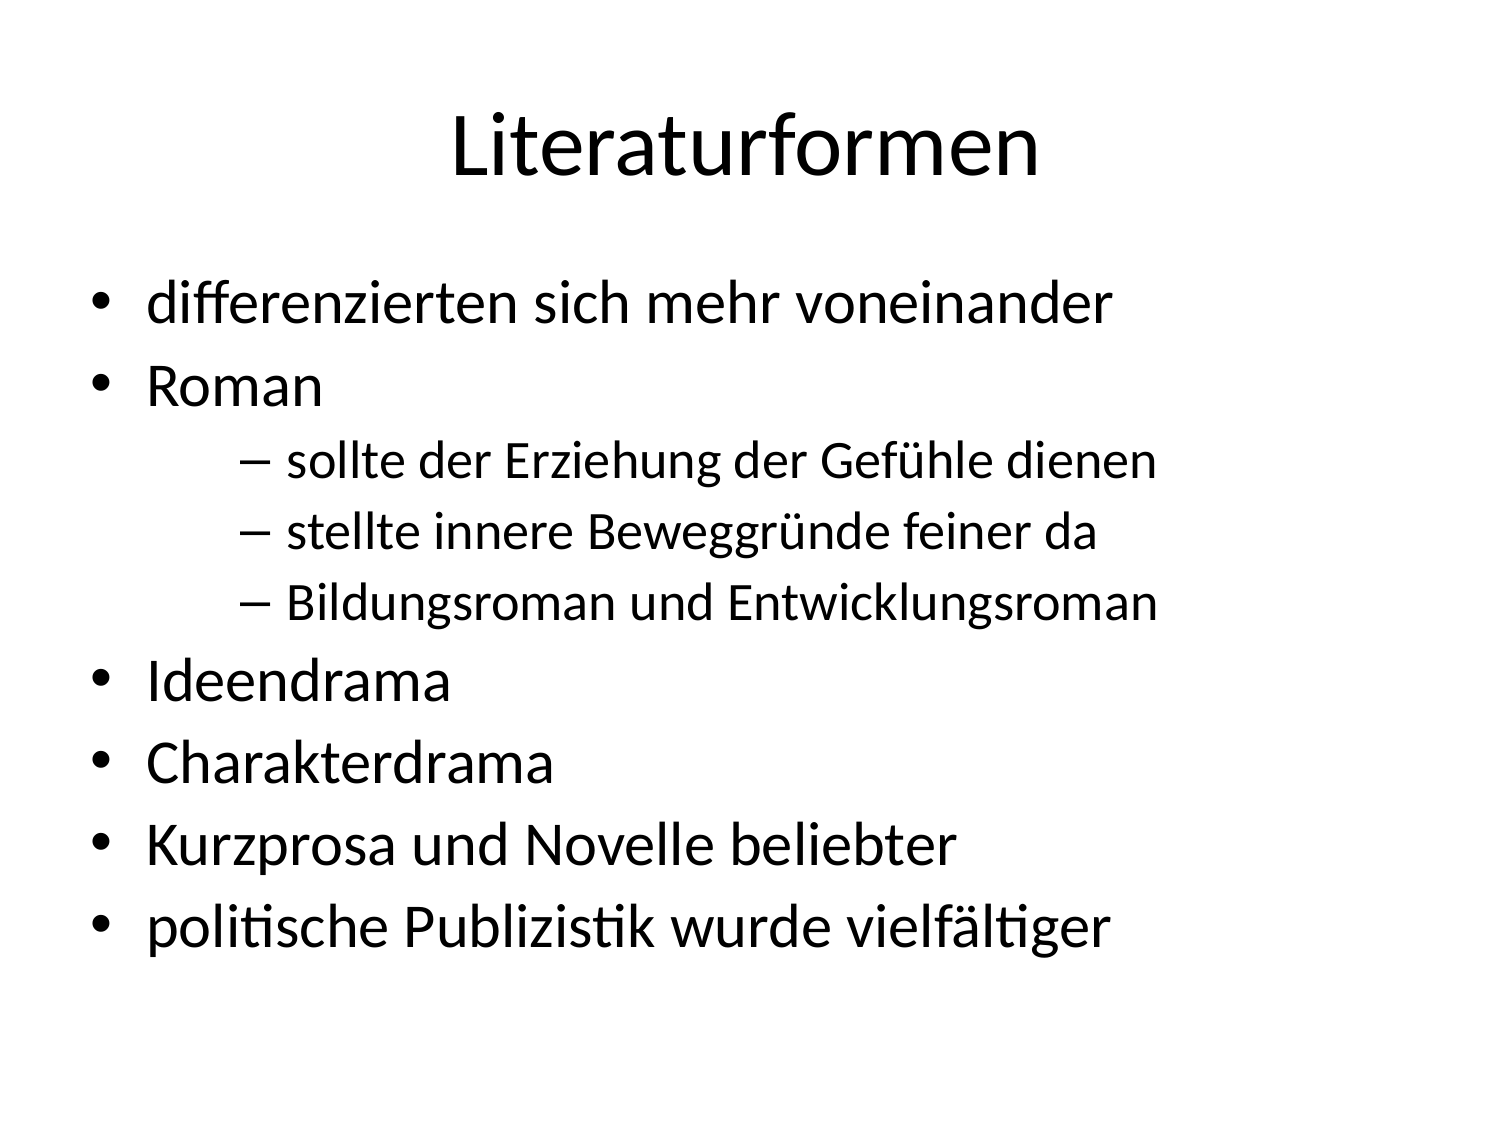

# Literaturformen
differenzierten sich mehr voneinander
Roman
sollte der Erziehung der Gefühle dienen
stellte innere Beweggründe feiner da
Bildungsroman und Entwicklungsroman
Ideendrama
Charakterdrama
Kurzprosa und Novelle beliebter
politische Publizistik wurde vielfältiger